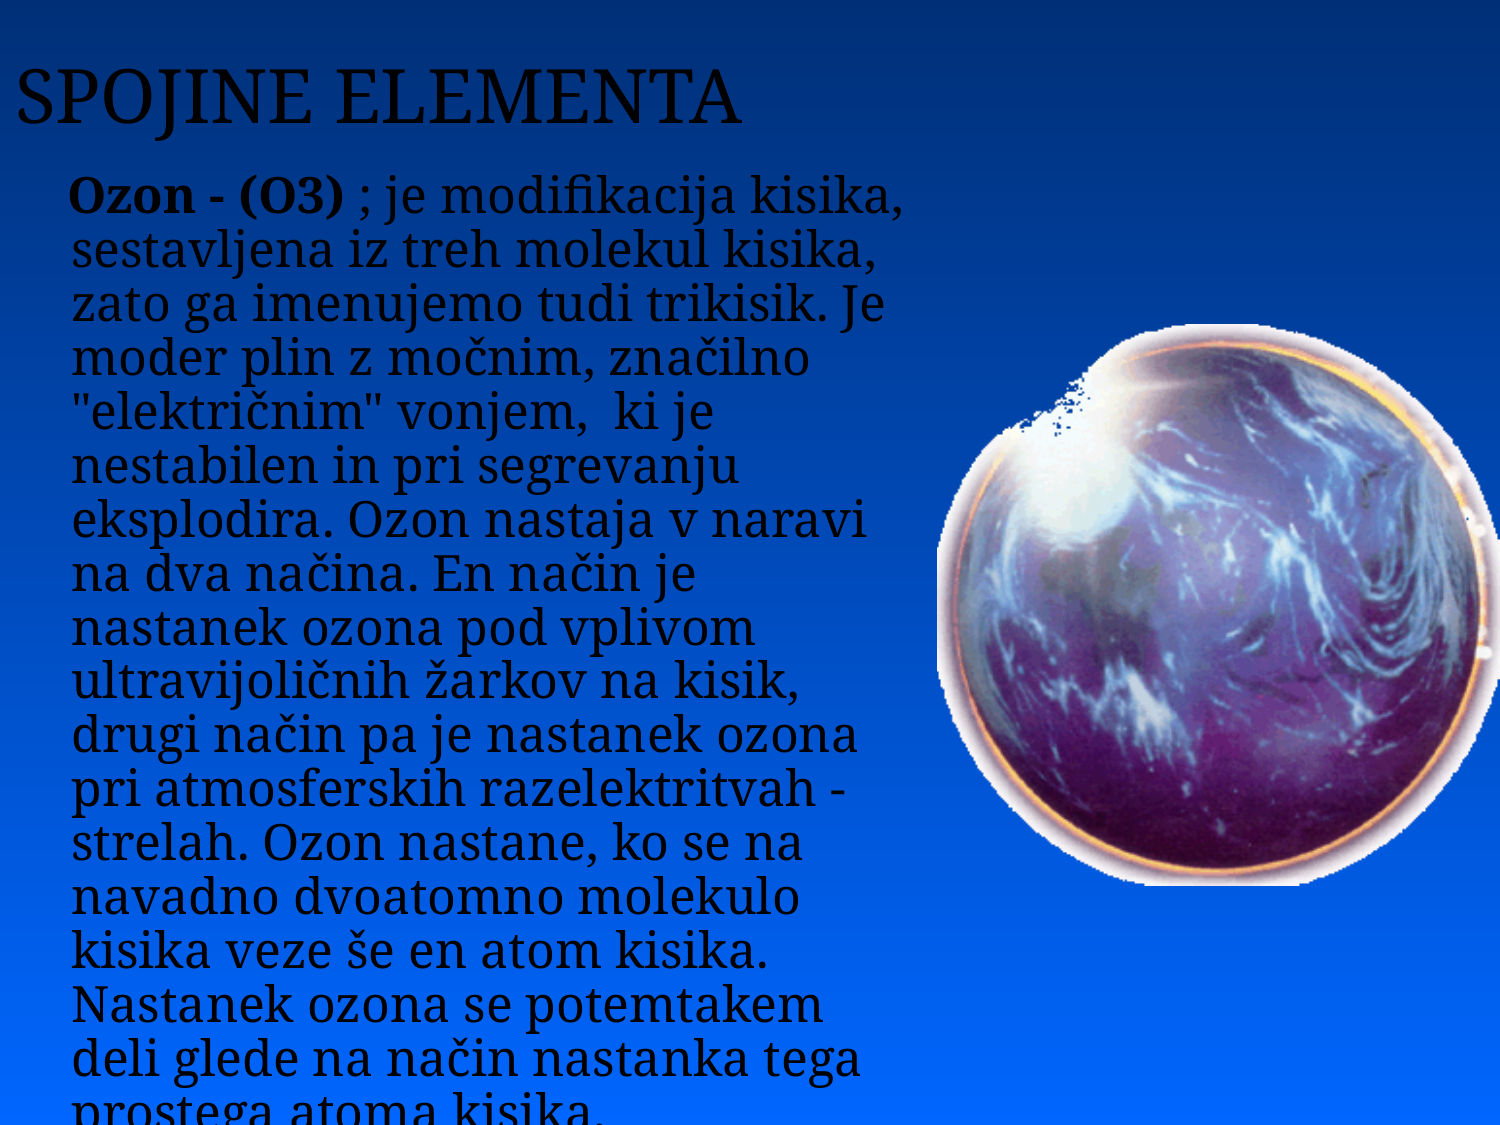

# SPOJINE ELEMENTA
 Ozon - (O3) ; je modifikacija kisika, sestavljena iz treh molekul kisika, zato ga imenujemo tudi trikisik. Je moder plin z močnim, značilno "električnim" vonjem, ki je nestabilen in pri segrevanju eksplodira. Ozon nastaja v naravi na dva načina. En način je nastanek ozona pod vplivom ultravijoličnih žarkov na kisik, drugi način pa je nastanek ozona pri atmosferskih razelektritvah - strelah. Ozon nastane, ko se na navadno dvoatomno molekulo kisika veze še en atom kisika. Nastanek ozona se potemtakem deli glede na način nastanka tega prostega atoma kisika.